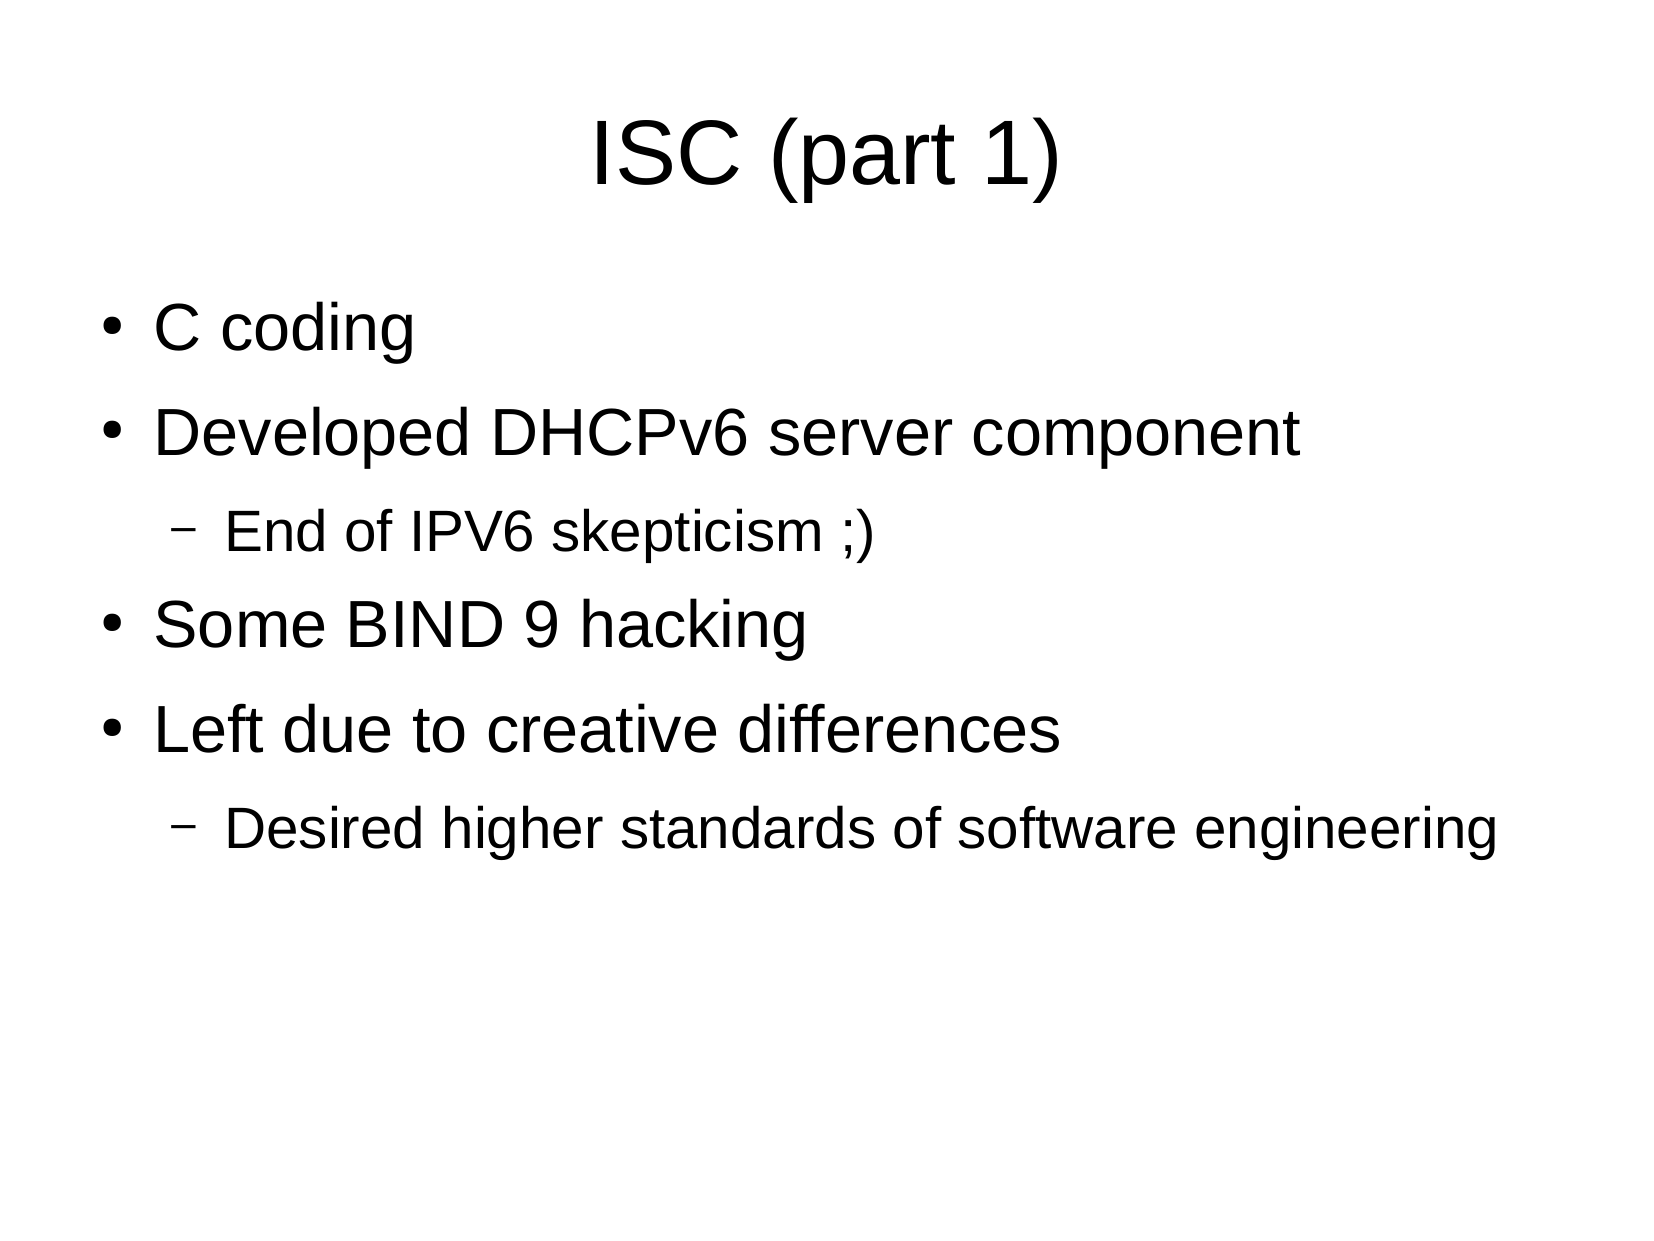

# ISC (part 1)
C coding
Developed DHCPv6 server component
End of IPV6 skepticism ;)
Some BIND 9 hacking
Left due to creative differences
Desired higher standards of software engineering